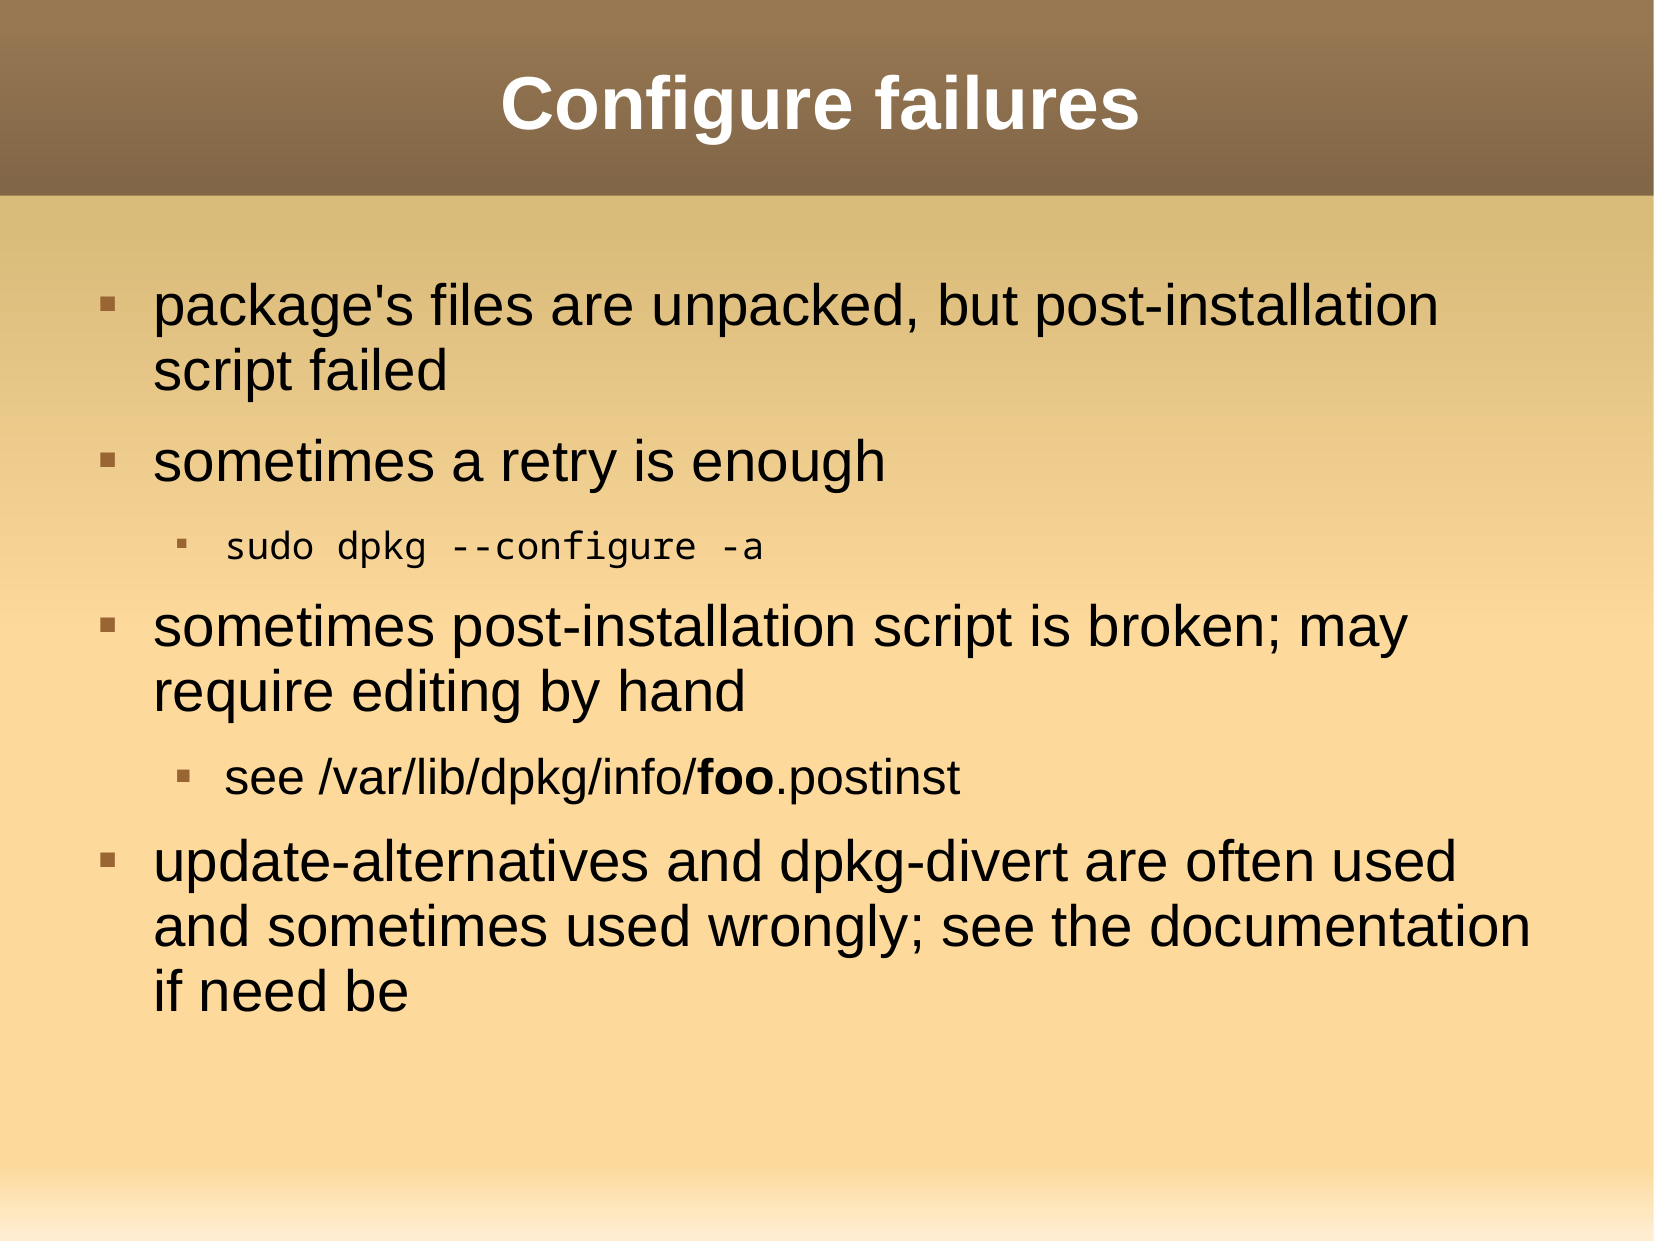

# Configure failures
package's files are unpacked, but post-installation script failed
sometimes a retry is enough
sudo dpkg --configure -a
sometimes post-installation script is broken; may require editing by hand
see /var/lib/dpkg/info/foo.postinst
update-alternatives and dpkg-divert are often used and sometimes used wrongly; see the documentation if need be